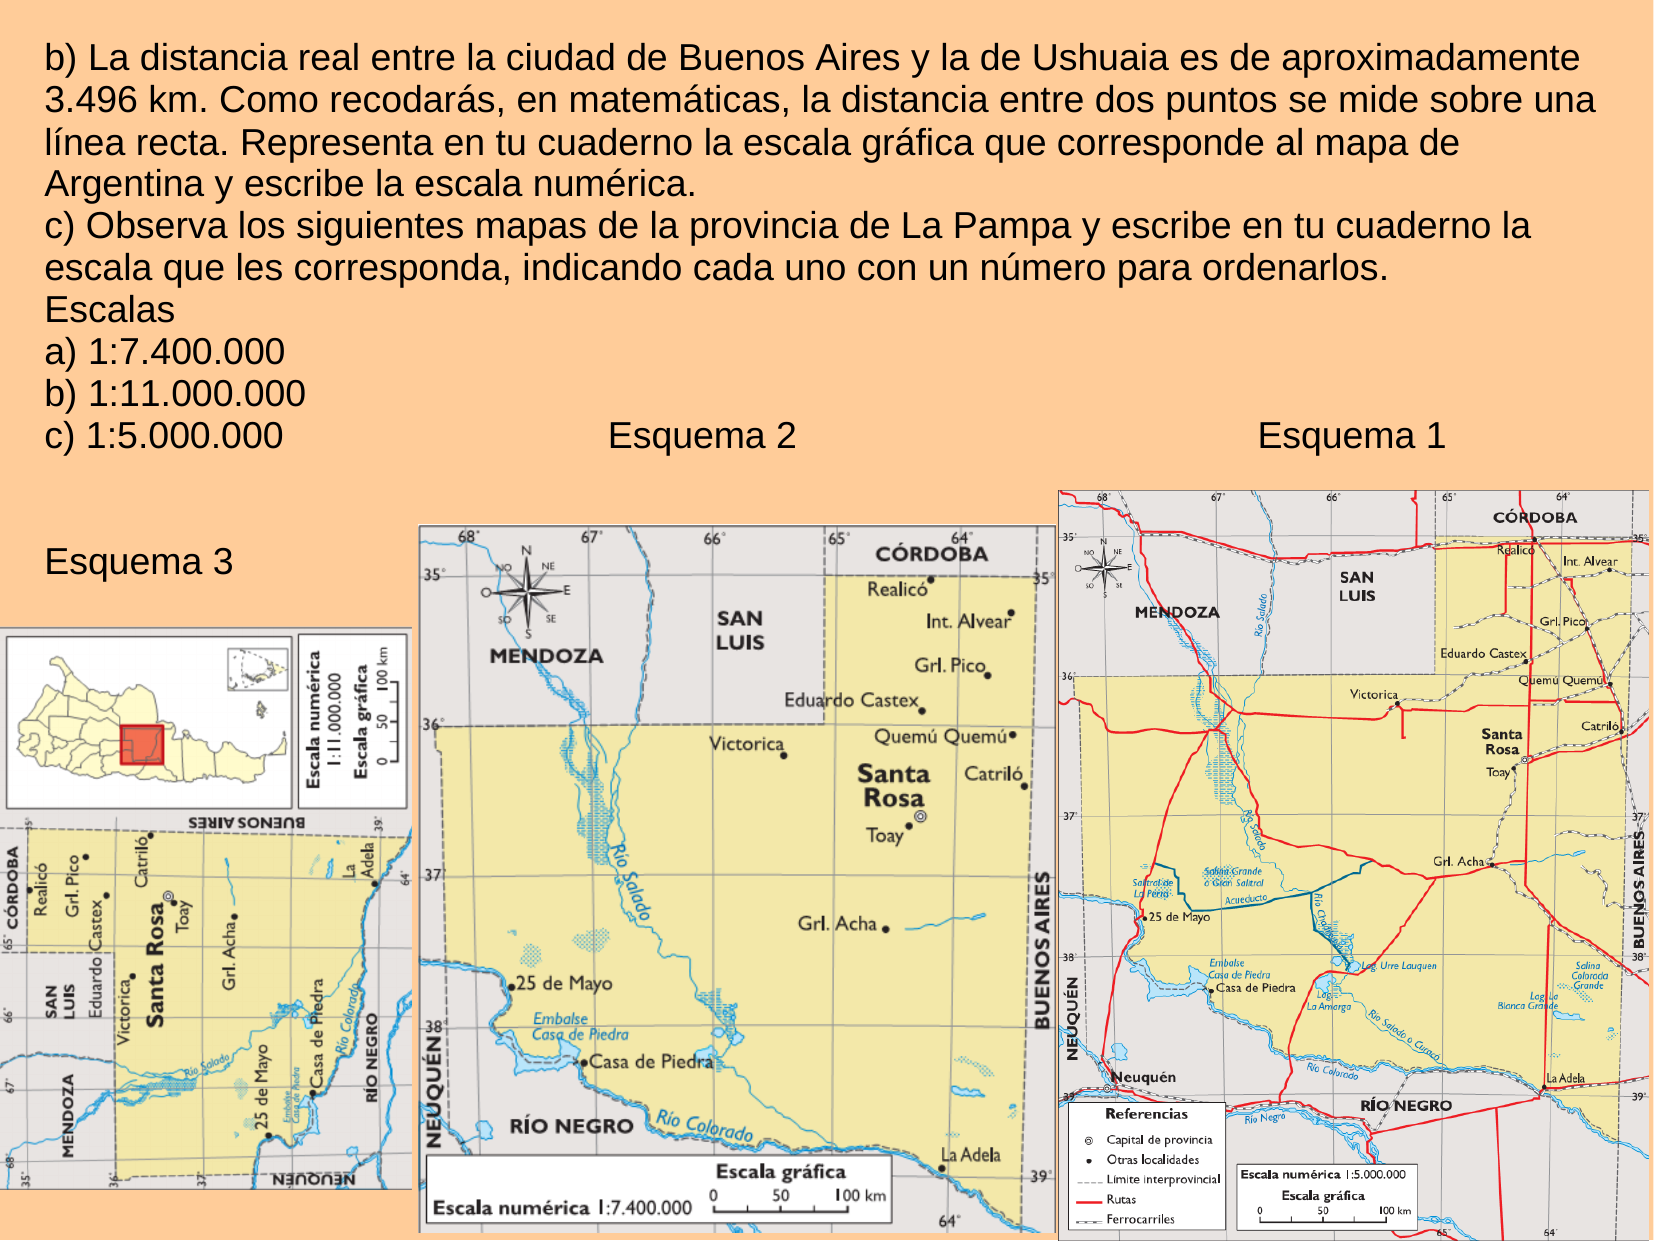

b) La distancia real entre la ciudad de Buenos Aires y la de Ushuaia es de aproximadamente 3.496 km. Como recodarás, en matemáticas, la distancia entre dos puntos se mide sobre una línea recta. Representa en tu cuaderno la escala gráfica que corresponde al mapa de Argentina y escribe la escala numérica.
c) Observa los siguientes mapas de la provincia de La Pampa y escribe en tu cuaderno la escala que les corresponda, indicando cada uno con un número para ordenarlos.
Escalas
a) 1:7.400.000
b) 1:11.000.000
c) 1:5.000.000 Esquema 2 Esquema 1
Esquema 3